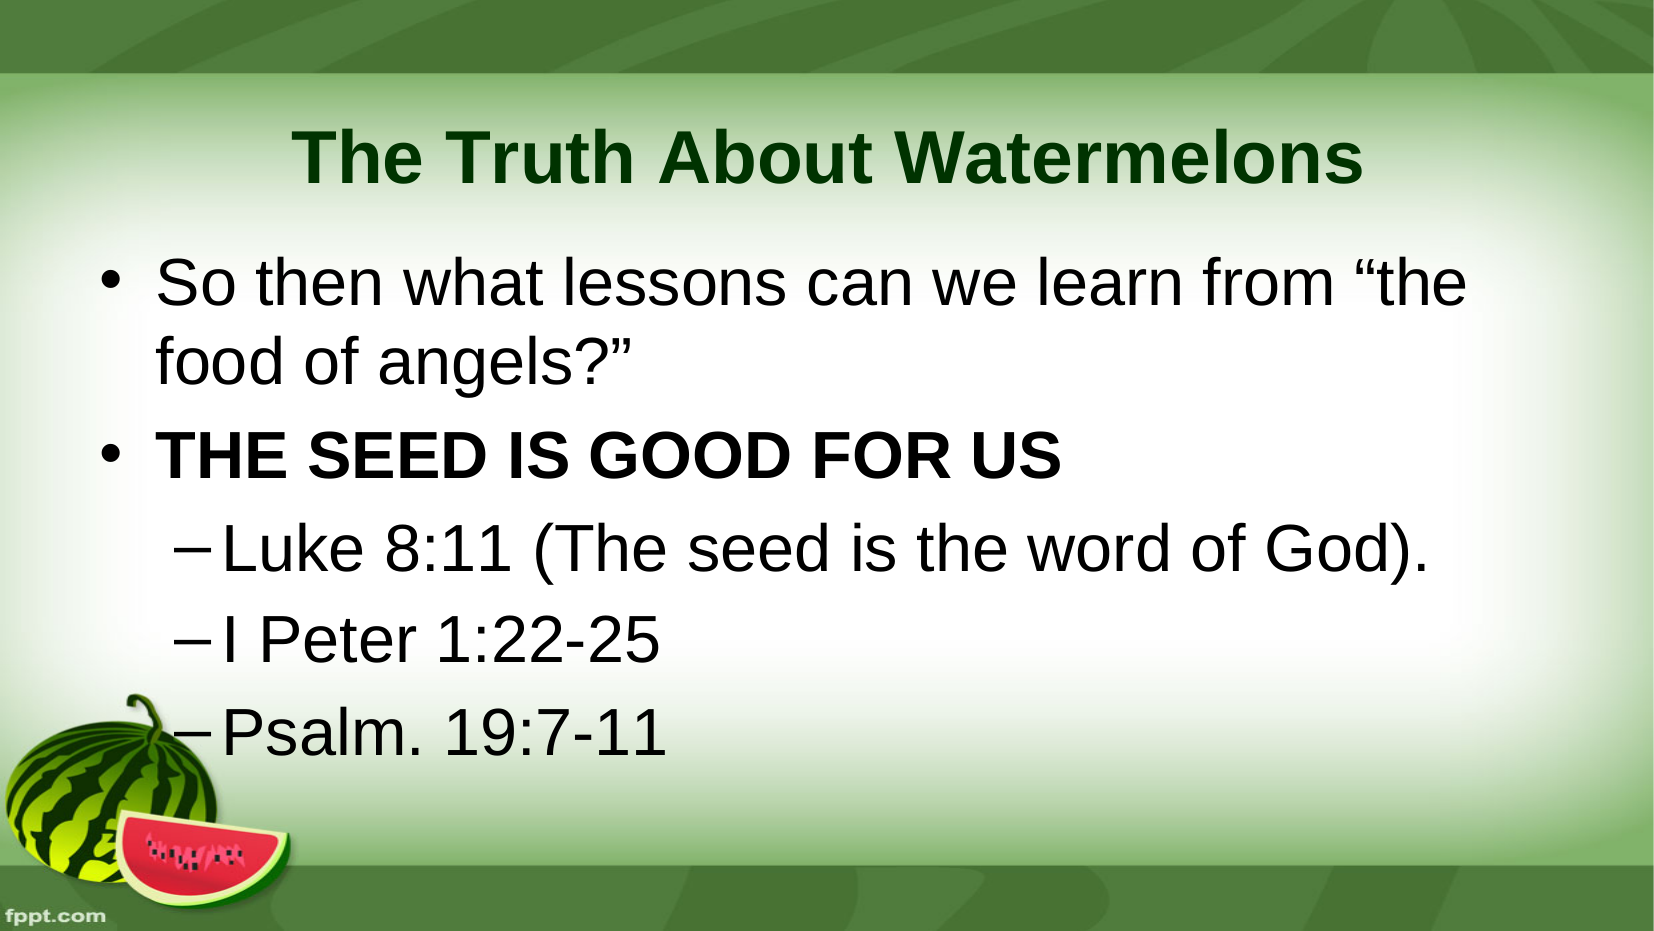

# The Truth About Watermelons
So then what lessons can we learn from “the food of angels?”
THE SEED IS GOOD FOR US
Luke 8:11 (The seed is the word of God).
I Peter 1:22-25
Psalm. 19:7-11